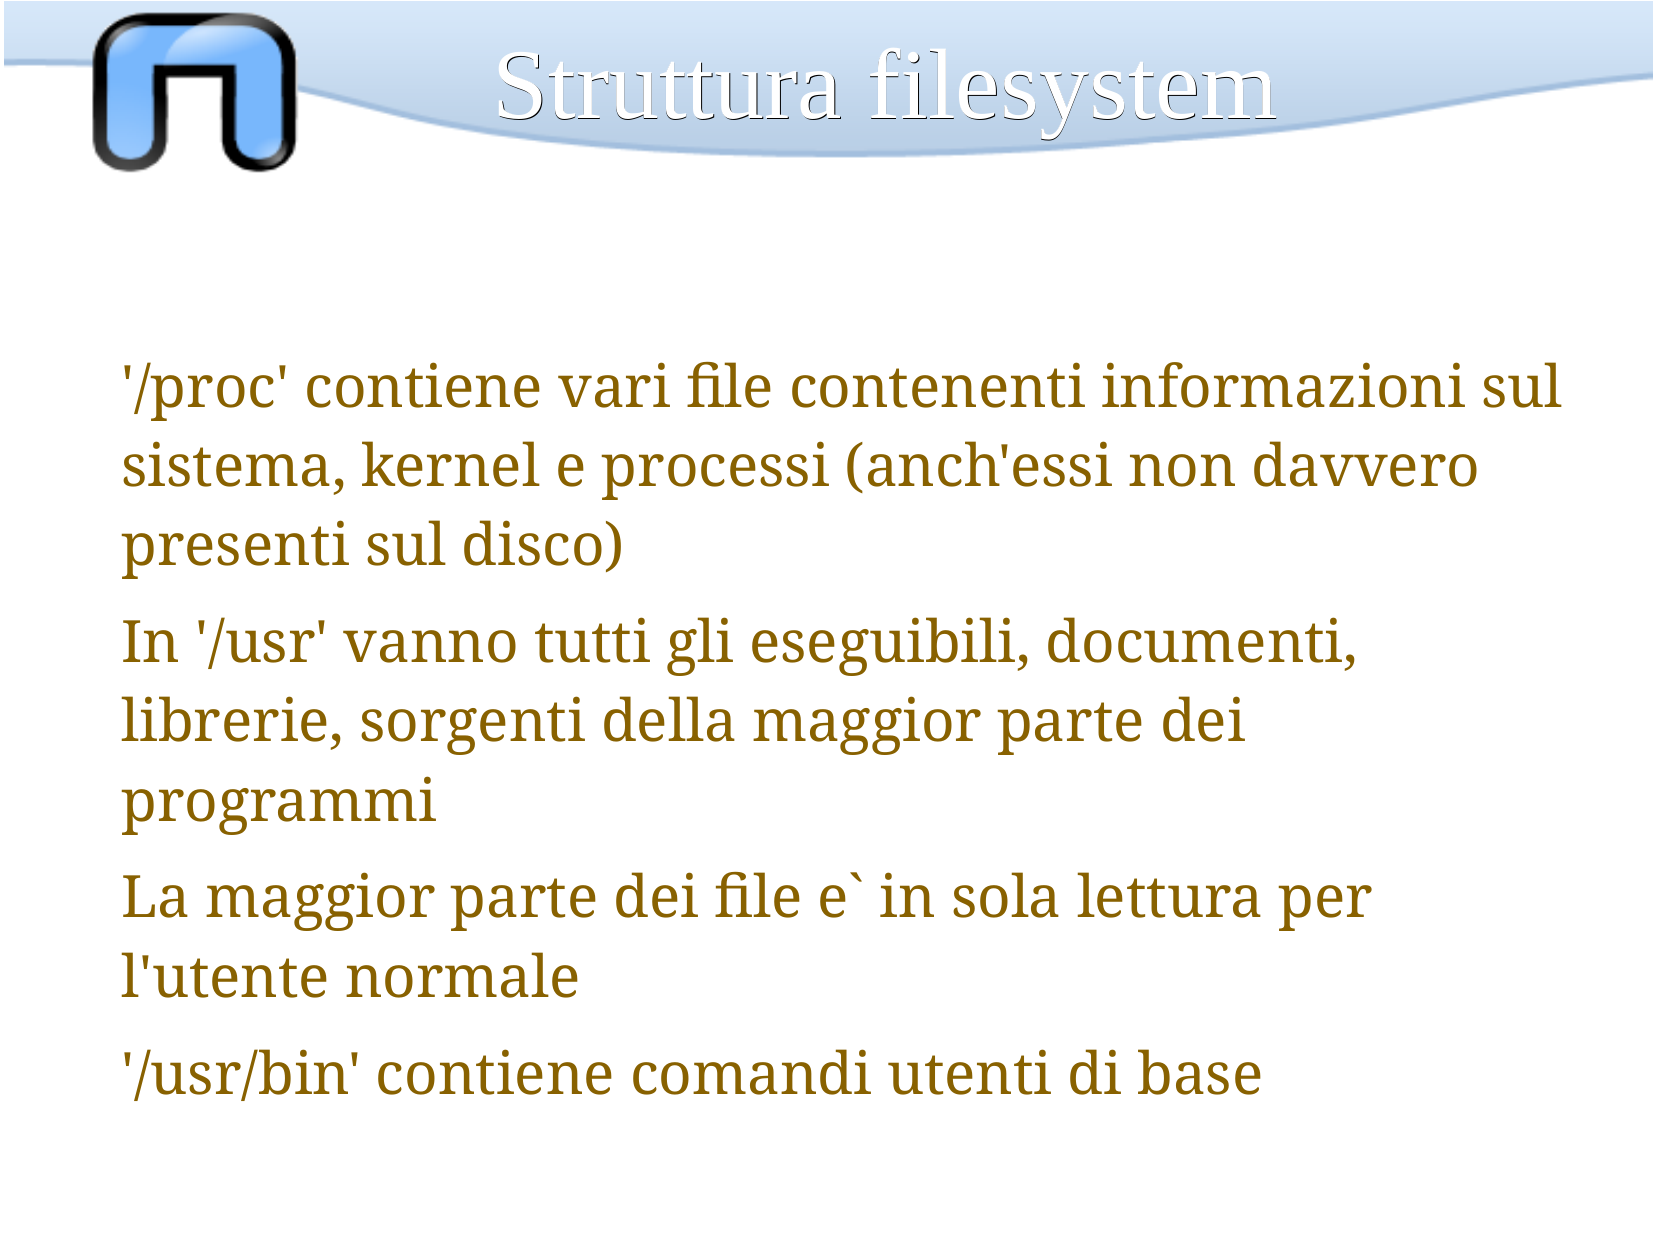

Struttura filesystem
# '/proc' contiene vari file contenenti informazioni sul sistema, kernel e processi (anch'essi non davvero presenti sul disco)
In '/usr' vanno tutti gli eseguibili, documenti, librerie, sorgenti della maggior parte dei programmi
La maggior parte dei file e` in sola lettura per l'utente normale
'/usr/bin' contiene comandi utenti di base